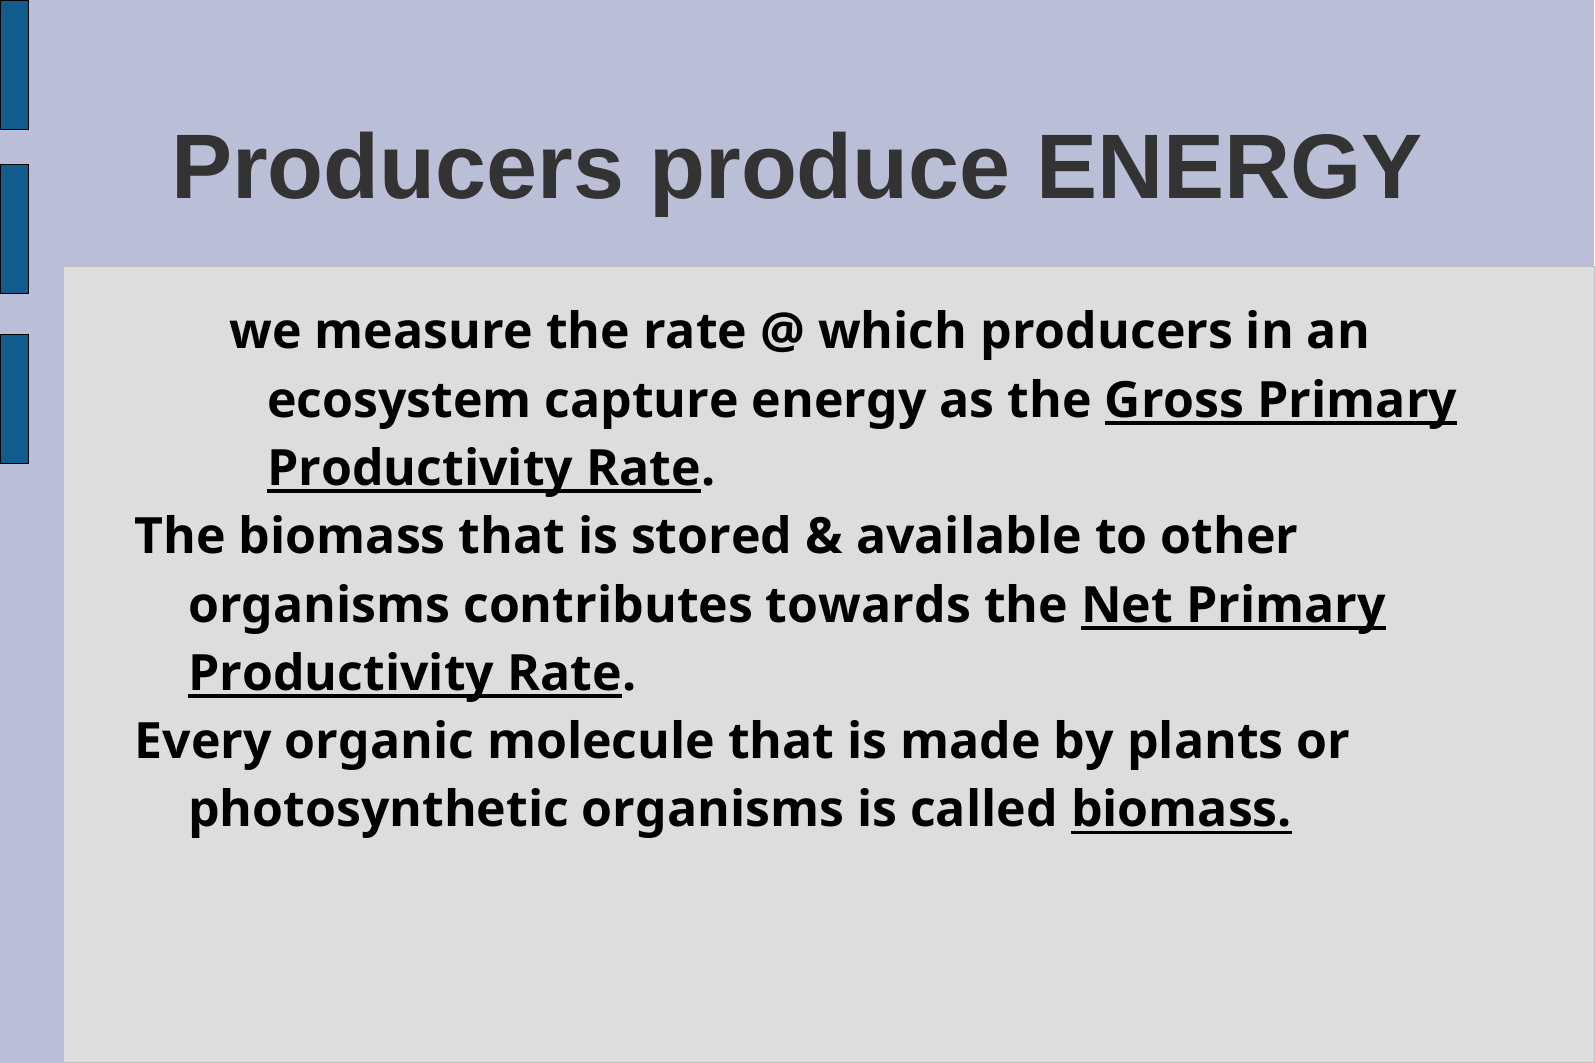

# Producers produce ENERGY
we measure the rate @ which producers in an ecosystem capture energy as the Gross Primary Productivity Rate.
The biomass that is stored & available to other organisms contributes towards the Net Primary Productivity Rate.
Every organic molecule that is made by plants or photosynthetic organisms is called biomass.